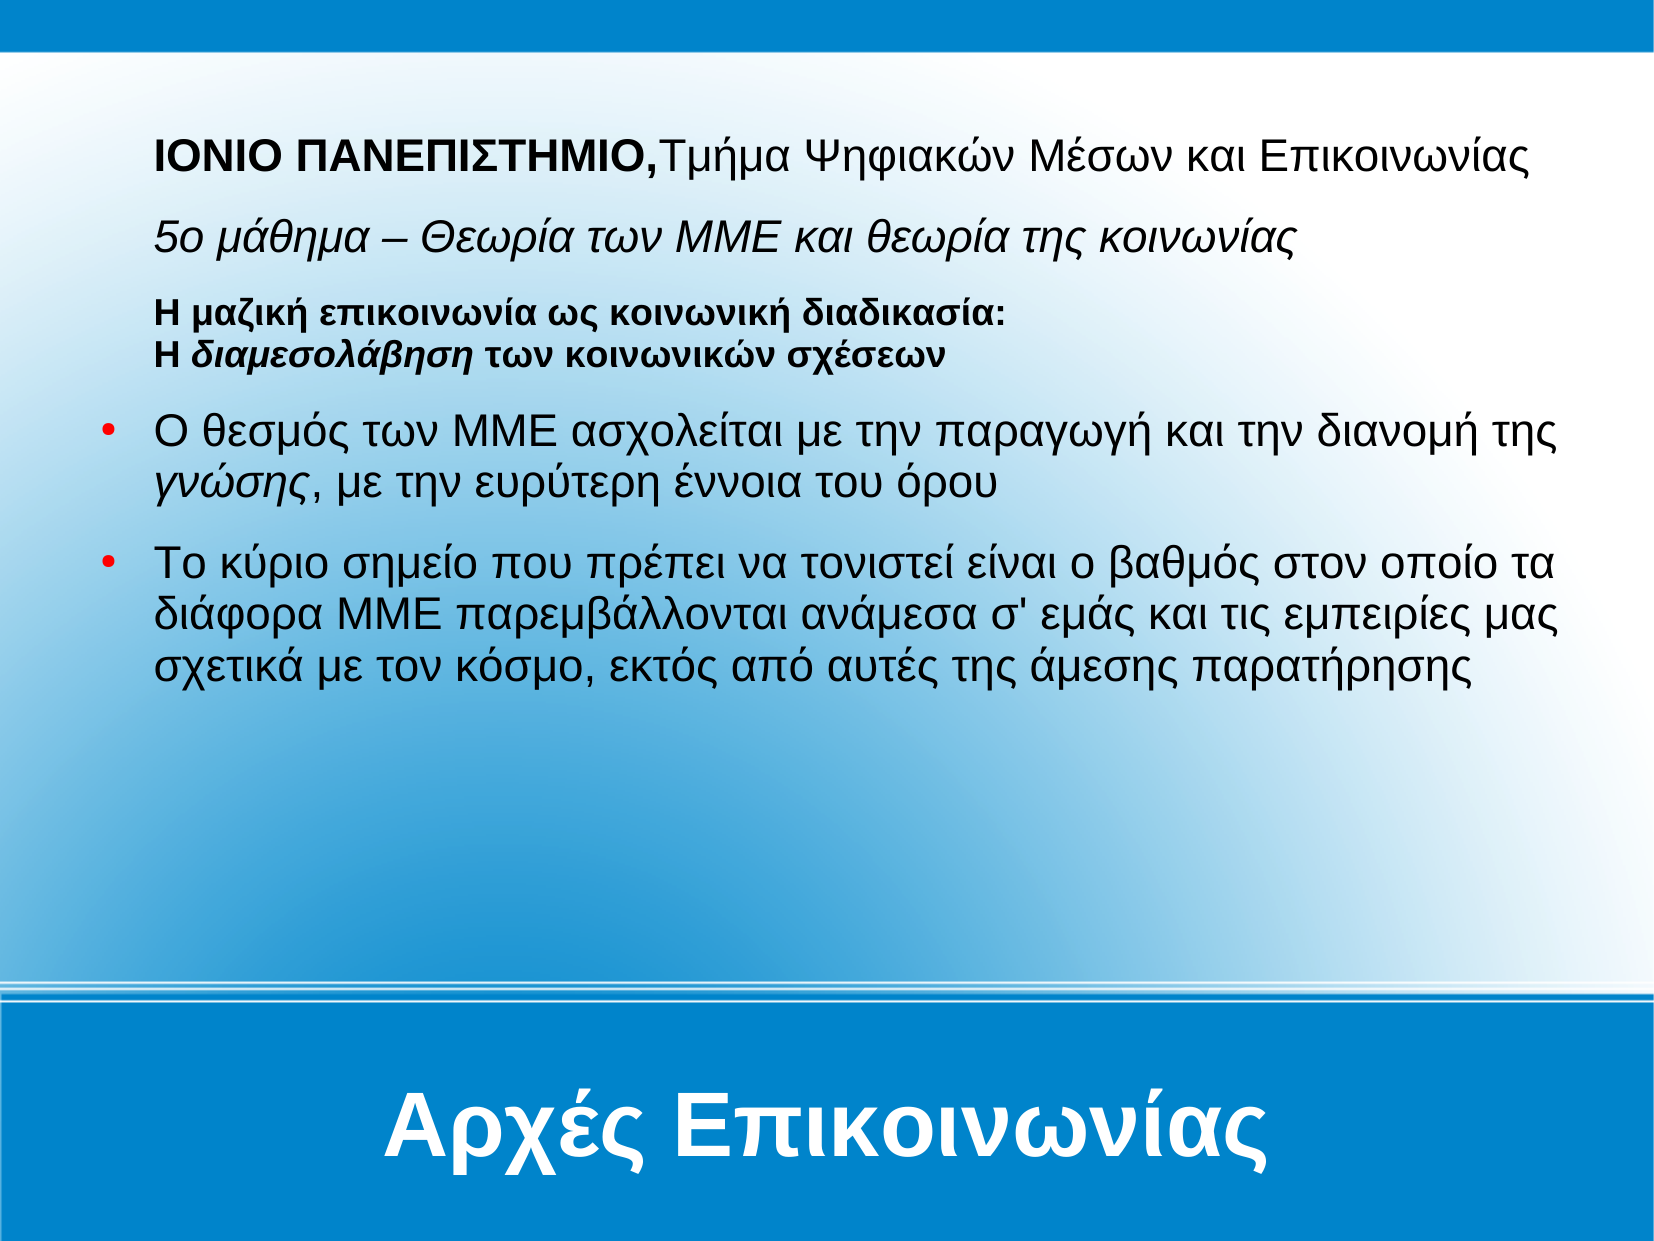

ΙΟΝΙΟ ΠΑΝΕΠΙΣΤΗΜΙΟ,Τμήμα Ψηφιακών Μέσων και Επικοινωνίας
5ο μάθημα – Θεωρία των ΜΜΕ και θεωρία της κοινωνίας
Η μαζική επικοινωνία ως κοινωνική διαδικασία:
Η διαμεσολάβηση των κοινωνικών σχέσεων
Ο θεσμός των ΜΜΕ ασχολείται με την παραγωγή και την διανομή της γνώσης, με την ευρύτερη έννοια του όρου
Το κύριο σημείο που πρέπει να τονιστεί είναι ο βαθμός στον οποίο τα διάφορα ΜΜΕ παρεμβάλλονται ανάμεσα σ' εμάς και τις εμπειρίες μας σχετικά με τον κόσμο, εκτός από αυτές της άμεσης παρατήρησης
# Αρχές Επικοινωνίας